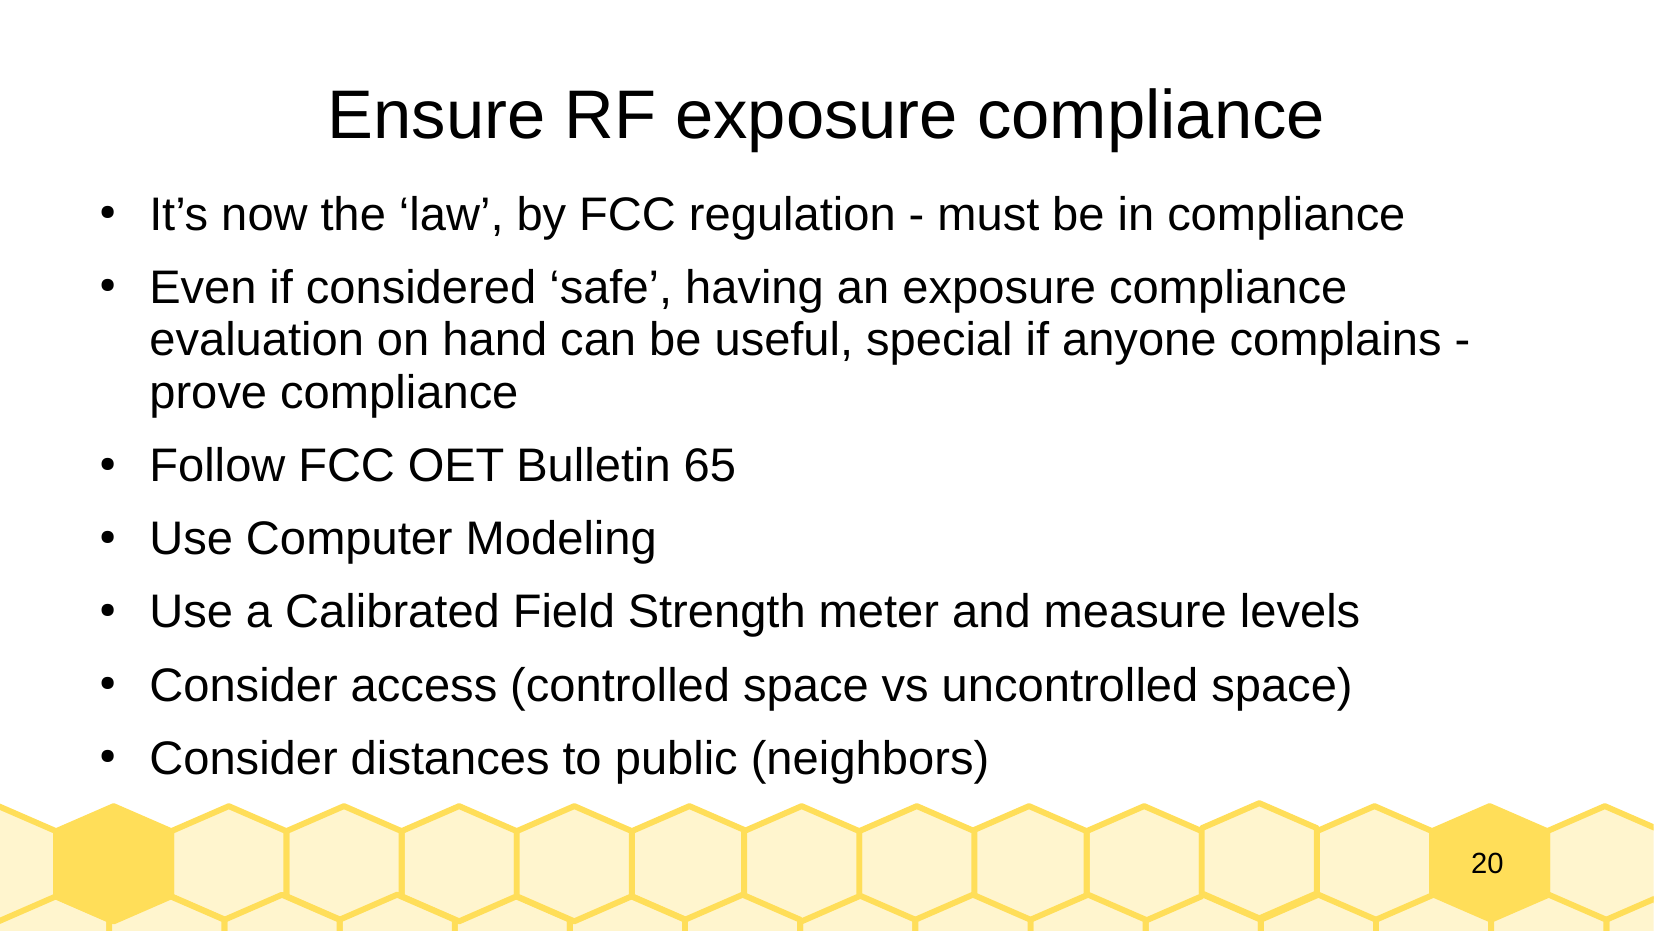

# Ensure RF exposure compliance
It’s now the ‘law’, by FCC regulation - must be in compliance
Even if considered ‘safe’, having an exposure compliance evaluation on hand can be useful, special if anyone complains - prove compliance
Follow FCC OET Bulletin 65
Use Computer Modeling
Use a Calibrated Field Strength meter and measure levels
Consider access (controlled space vs uncontrolled space)
Consider distances to public (neighbors)